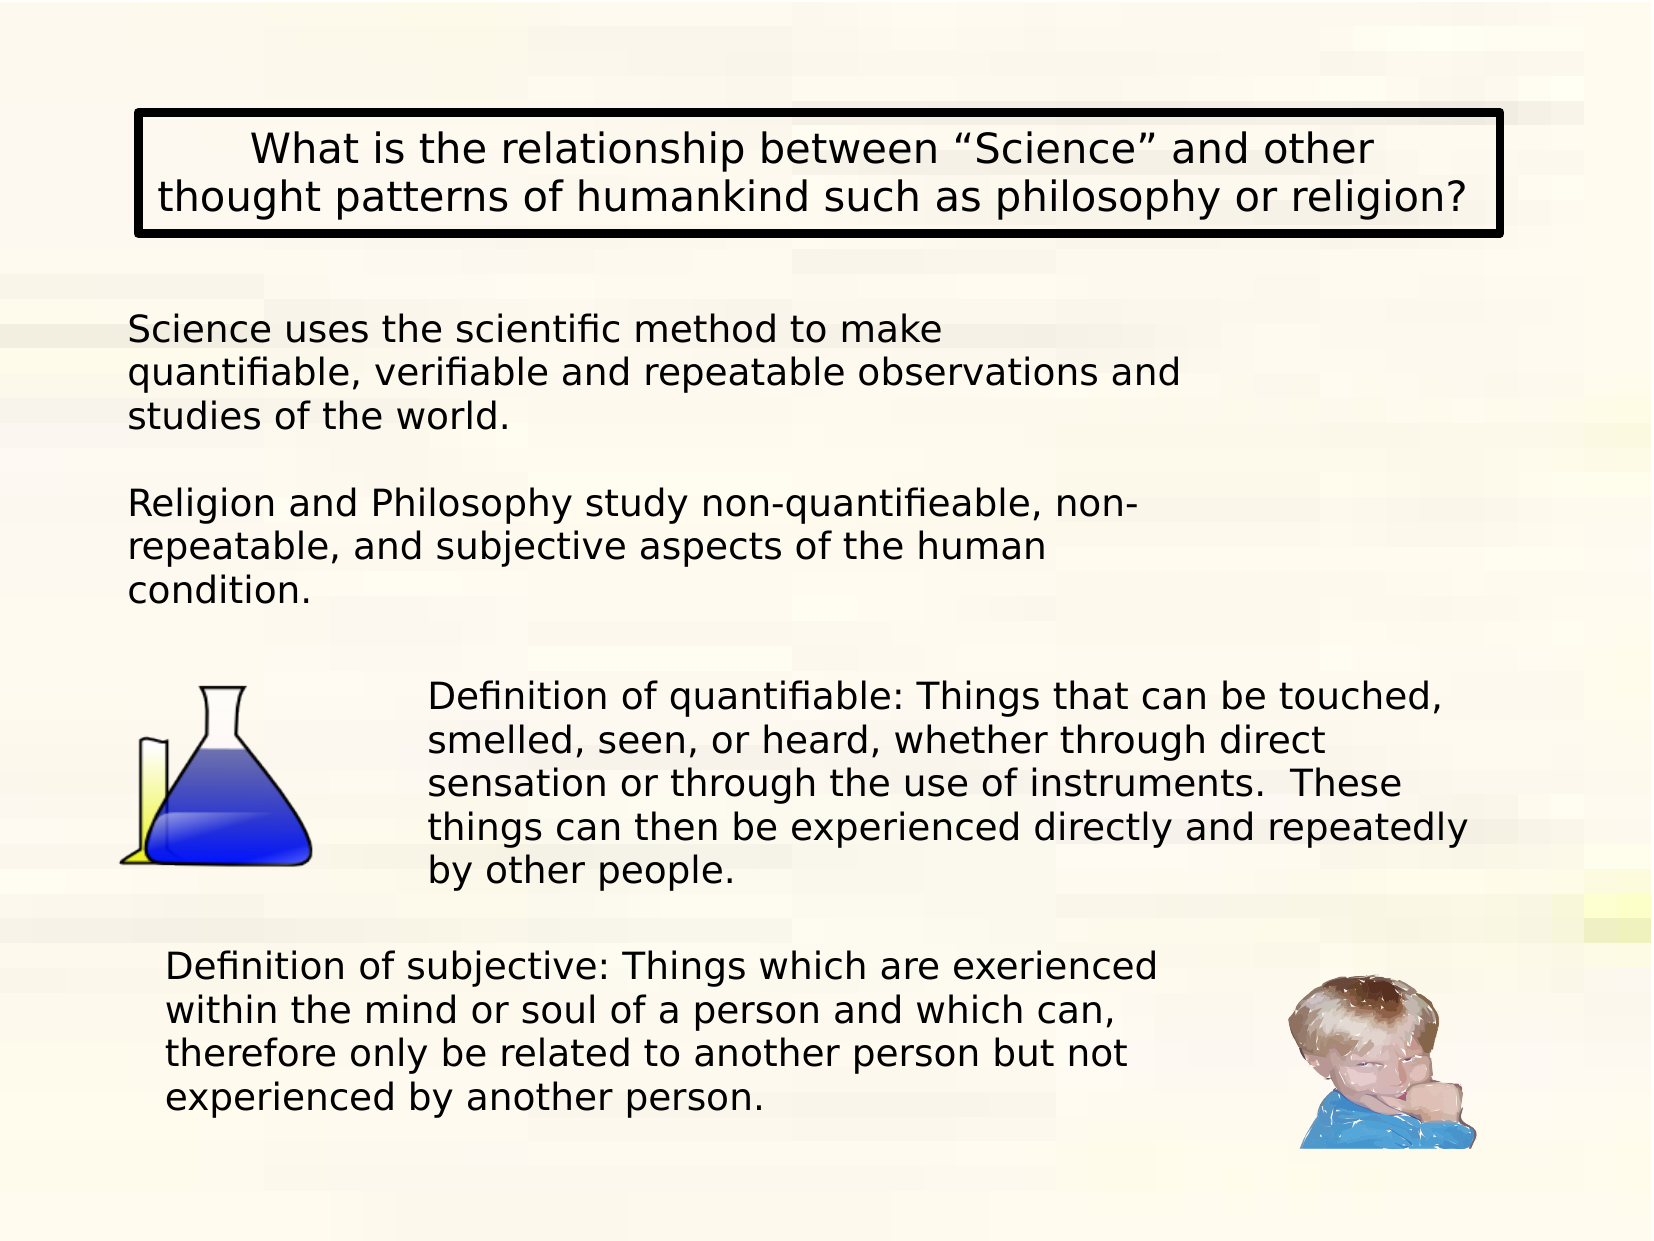

What is the relationship between “Science” and other
thought patterns of humankind such as philosophy or religion?
Science uses the scientific method to make quantifiable, verifiable and repeatable observations and studies of the world.
Religion and Philosophy study non-quantifieable, non-repeatable, and subjective aspects of the human condition.
Definition of quantifiable: Things that can be touched, smelled, seen, or heard, whether through direct sensation or through the use of instruments. These things can then be experienced directly and repeatedly by other people.
Definition of subjective: Things which are exerienced within the mind or soul of a person and which can, therefore only be related to another person but not experienced by another person.